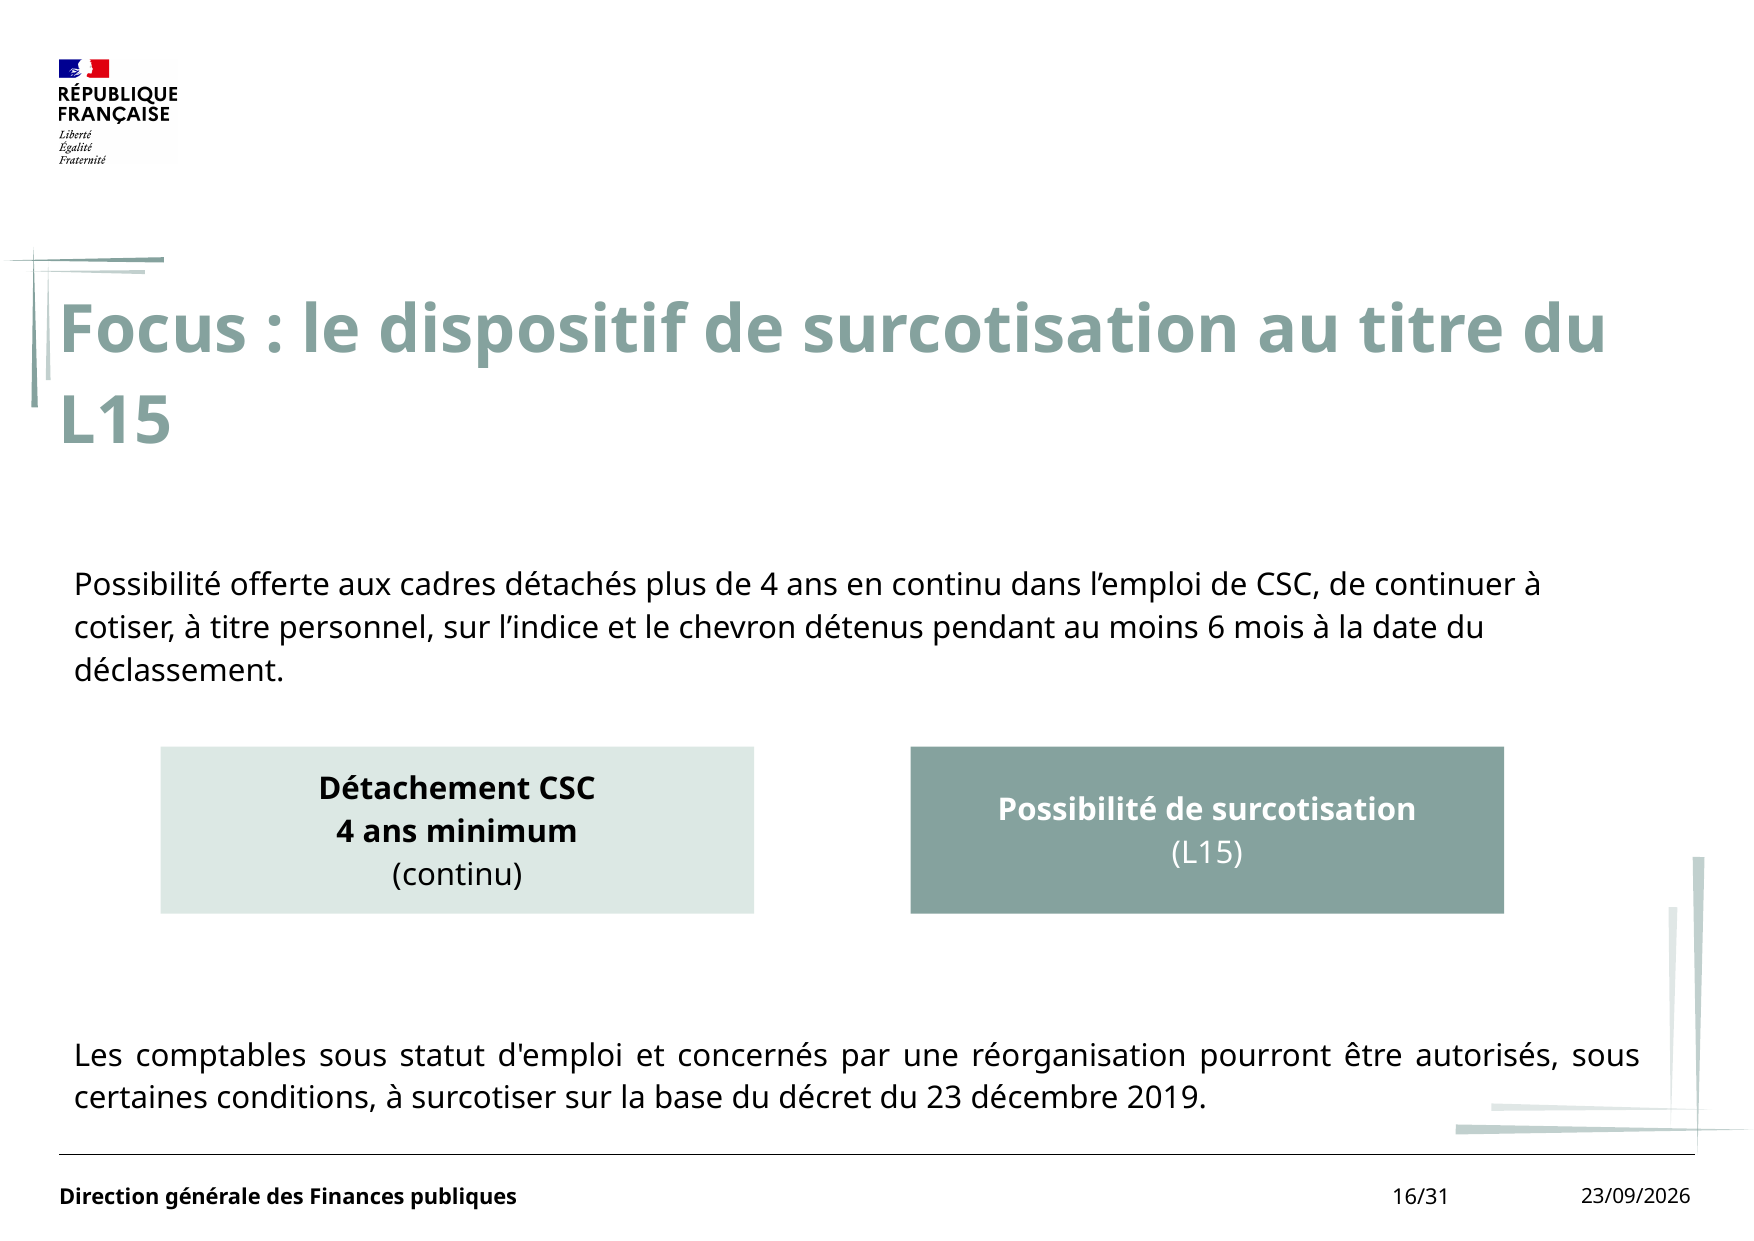

# Focus : le dispositif de surcotisation au titre du L15
Possibilité offerte aux cadres détachés plus de 4 ans en continu dans l’emploi de CSC, de continuer à cotiser, à titre personnel, sur l’indice et le chevron détenus pendant au moins 6 mois à la date du déclassement.
Les comptables sous statut d'emploi et concernés par une réorganisation pourront être autorisés, sous certaines conditions, à surcotiser sur la base du décret du 23 décembre 2019.
Détachement CSC
4 ans minimum
(continu)
Possibilité de surcotisation
(L15)